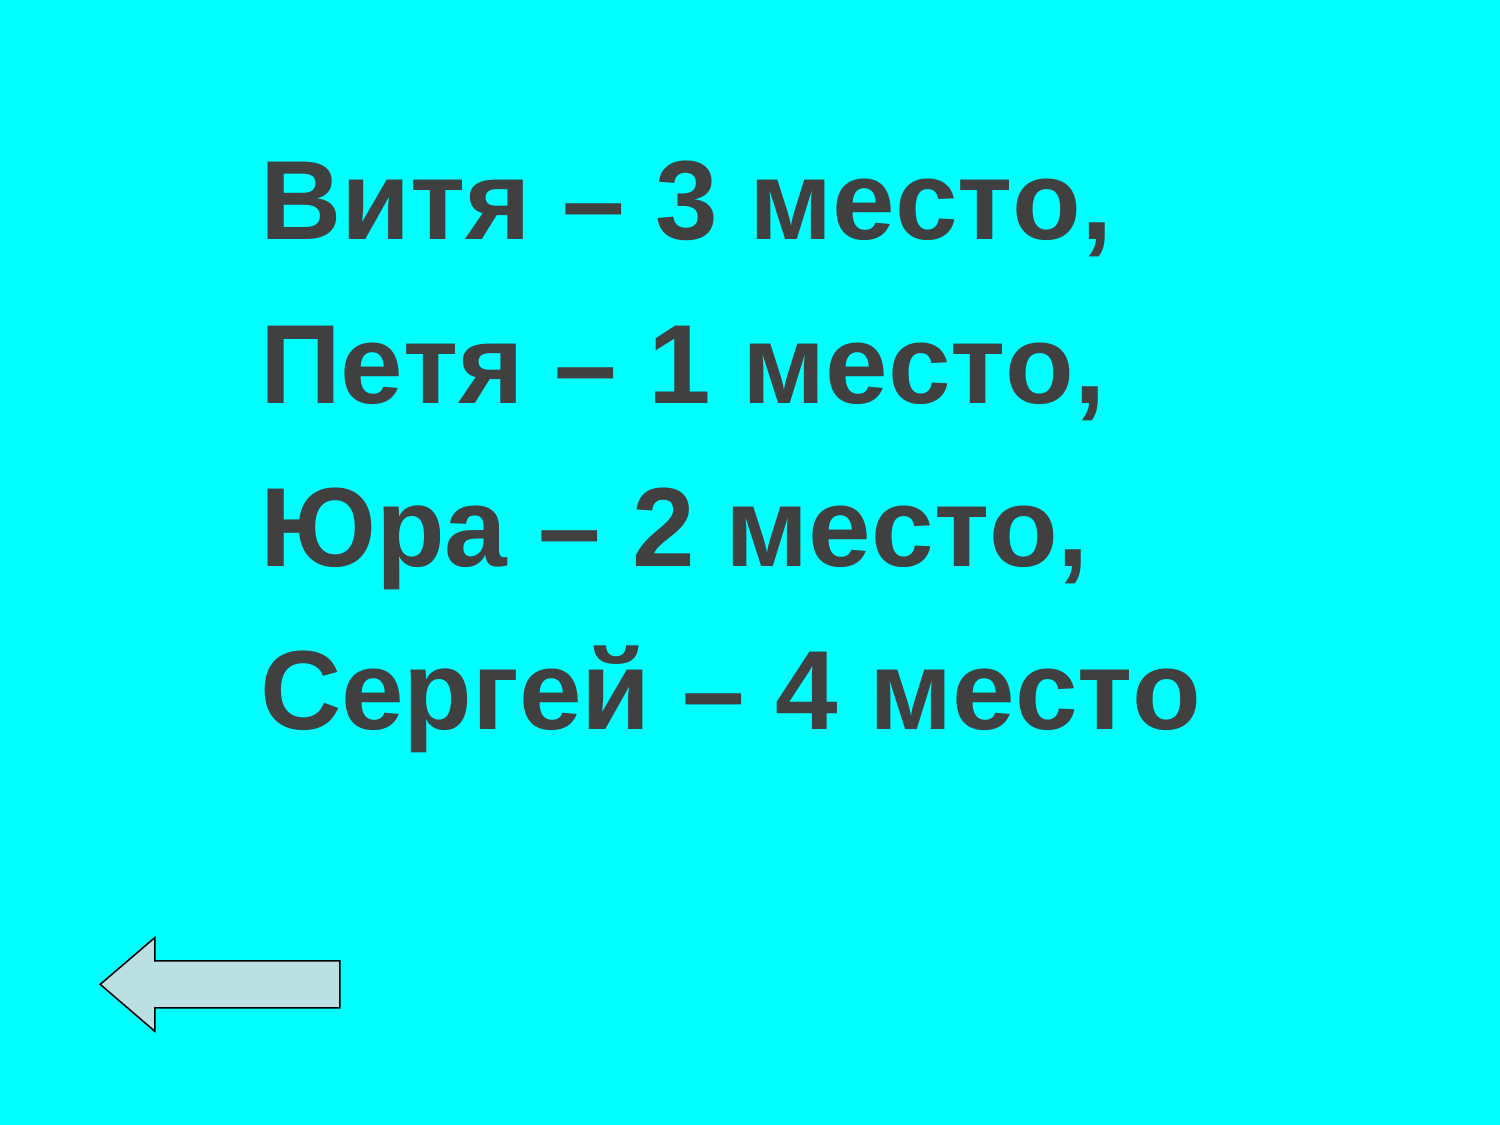

# Витя – 3 место,
 Петя – 1 место,
 Юра – 2 место,
 Сергей – 4 место